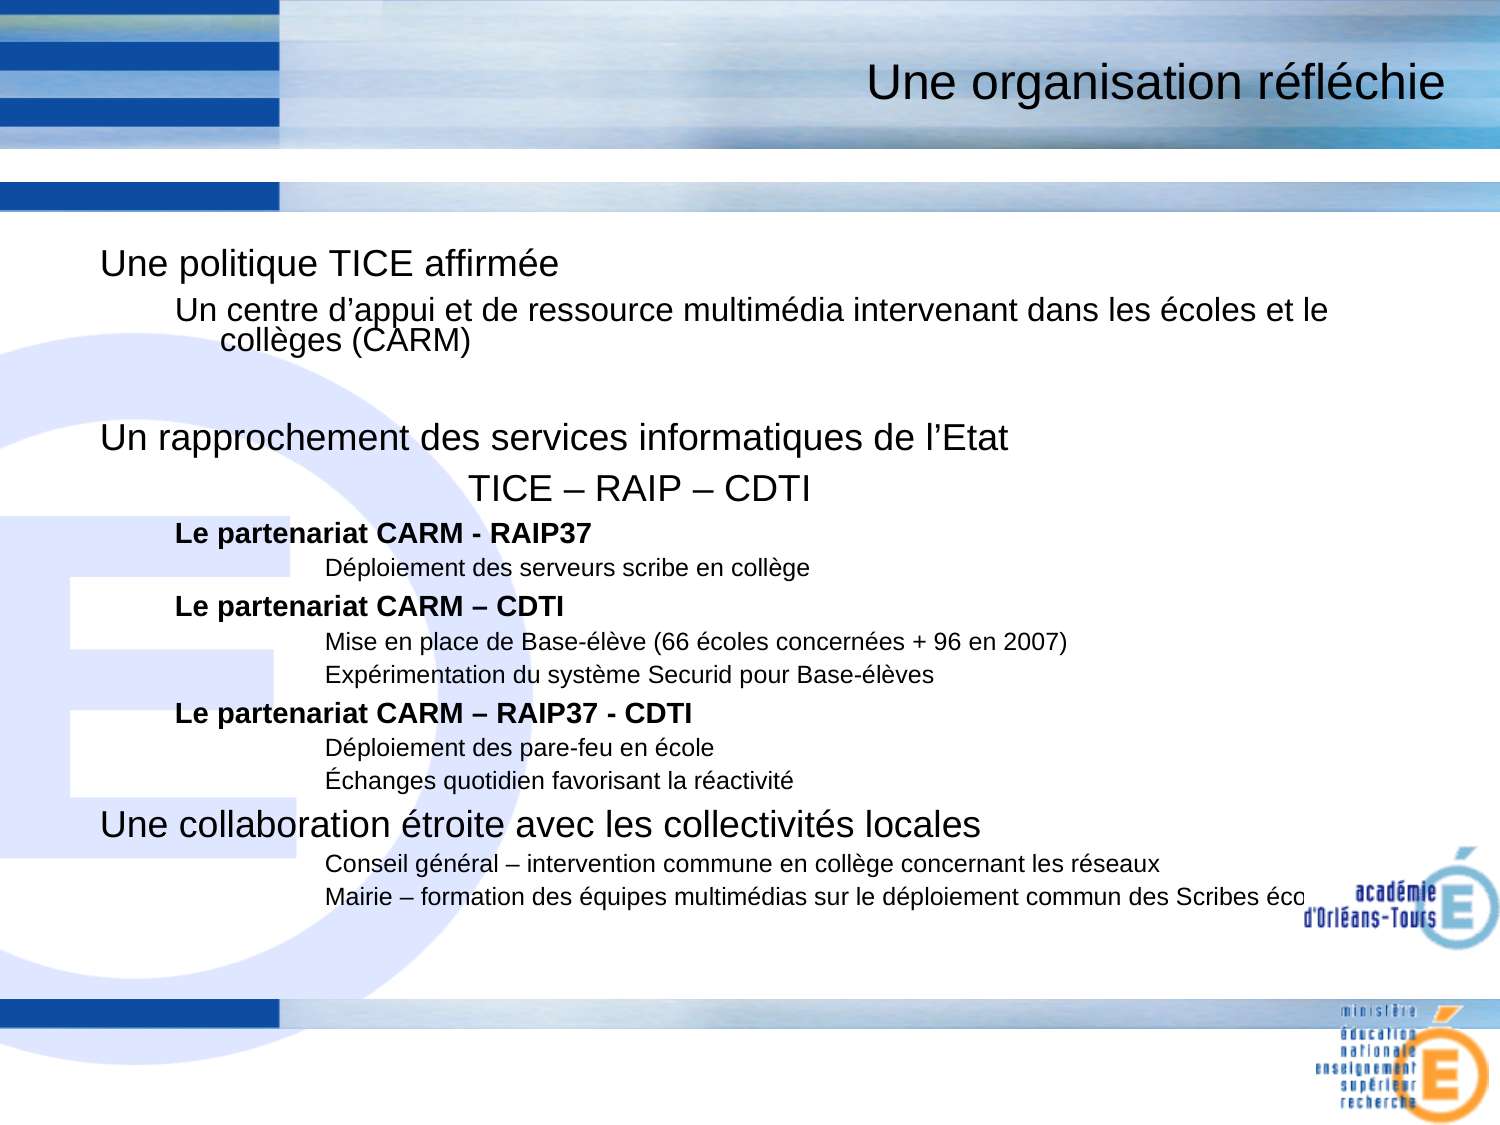

Une organisation réfléchie
# Une politique TICE affirmée
Un centre d’appui et de ressource multimédia intervenant dans les écoles et le collèges (CARM)
Un rapprochement des services informatiques de l’Etat
						TICE – RAIP – CDTI
Le partenariat CARM - RAIP37
Déploiement des serveurs scribe en collège
Le partenariat CARM – CDTI
Mise en place de Base-élève (66 écoles concernées + 96 en 2007)
Expérimentation du système Securid pour Base-élèves
Le partenariat CARM – RAIP37 - CDTI
Déploiement des pare-feu en école
Échanges quotidien favorisant la réactivité
Une collaboration étroite avec les collectivités locales
Conseil général – intervention commune en collège concernant les réseaux
Mairie – formation des équipes multimédias sur le déploiement commun des Scribes écoles